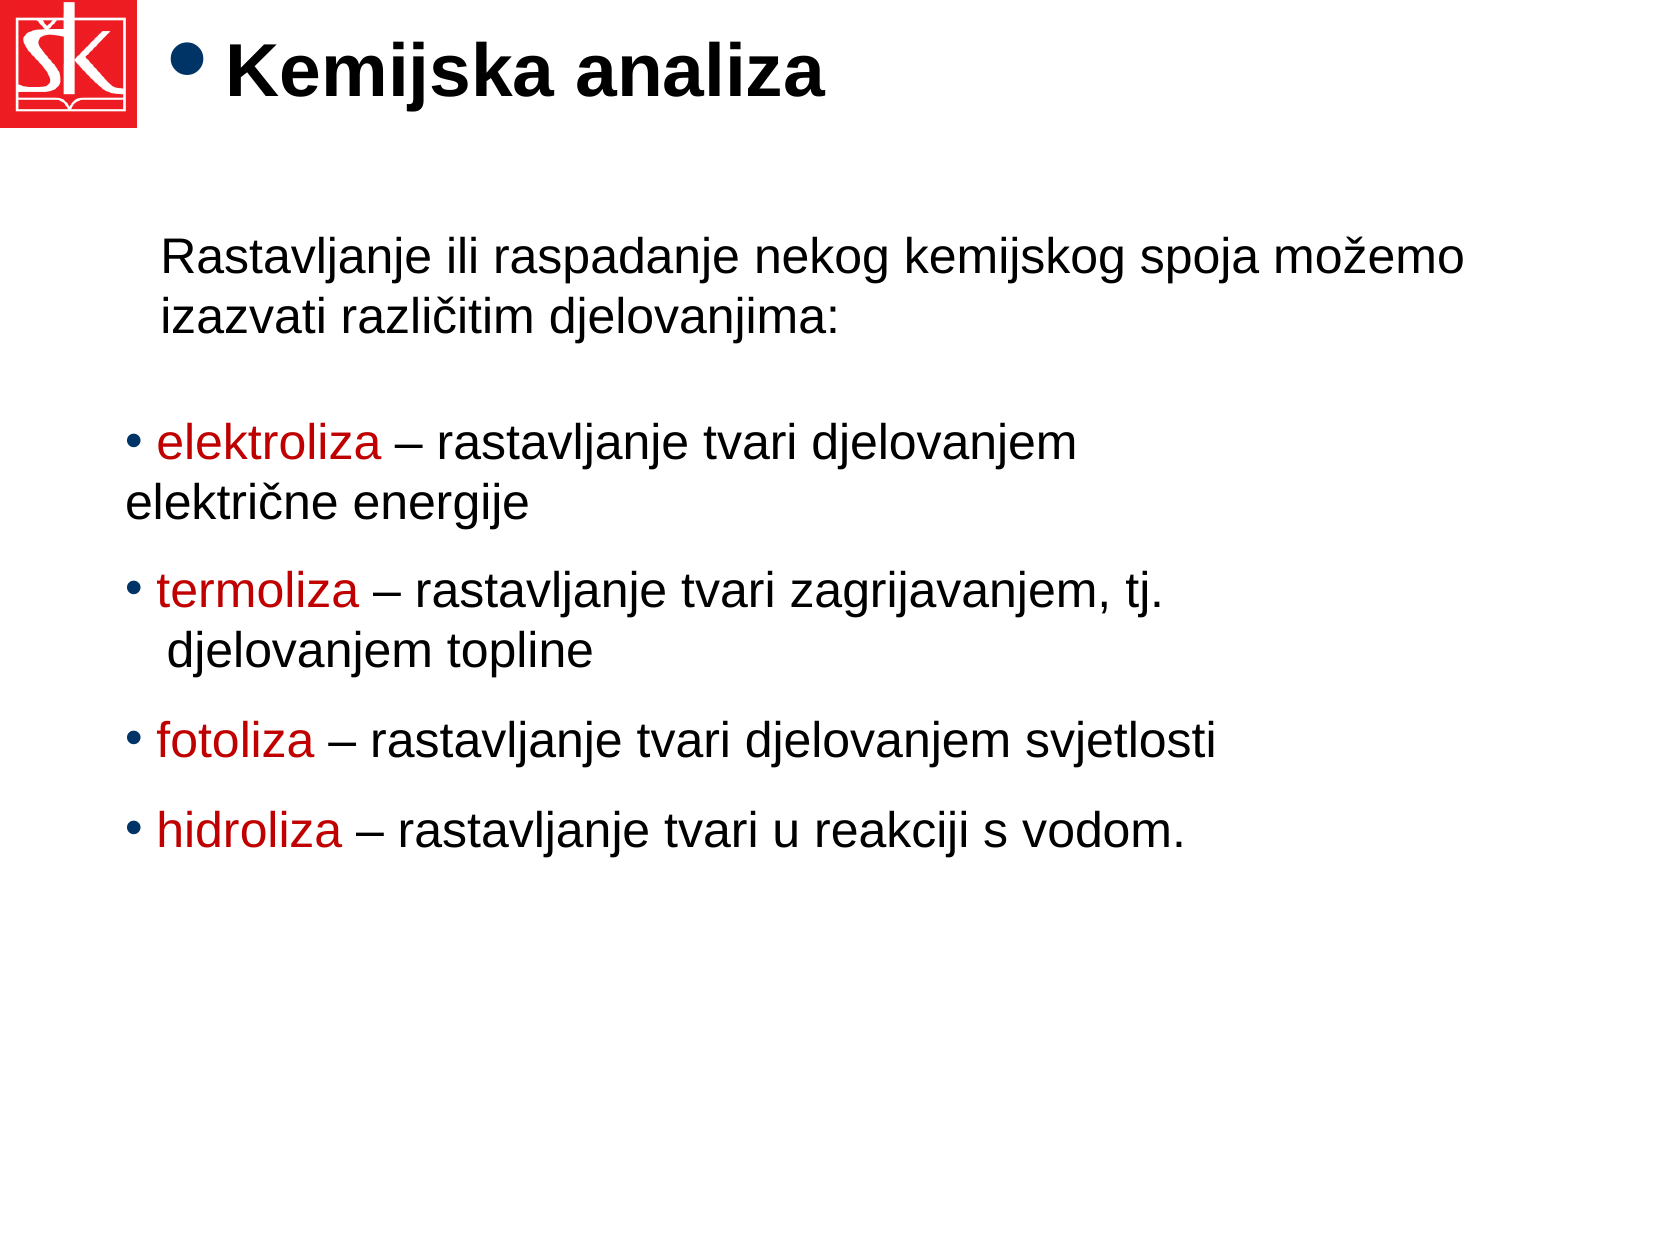

Kemijska analiza
Rastavljanje ili raspadanje nekog kemijskog spoja možemo izazvati različitim djelovanjima:
 elektroliza – rastavljanje tvari djelovanjem 	 		 električne energije
 termoliza – rastavljanje tvari zagrijavanjem, tj. 		 djelovanjem topline
 fotoliza – rastavljanje tvari djelovanjem svjetlosti
 hidroliza – rastavljanje tvari u reakciji s vodom.